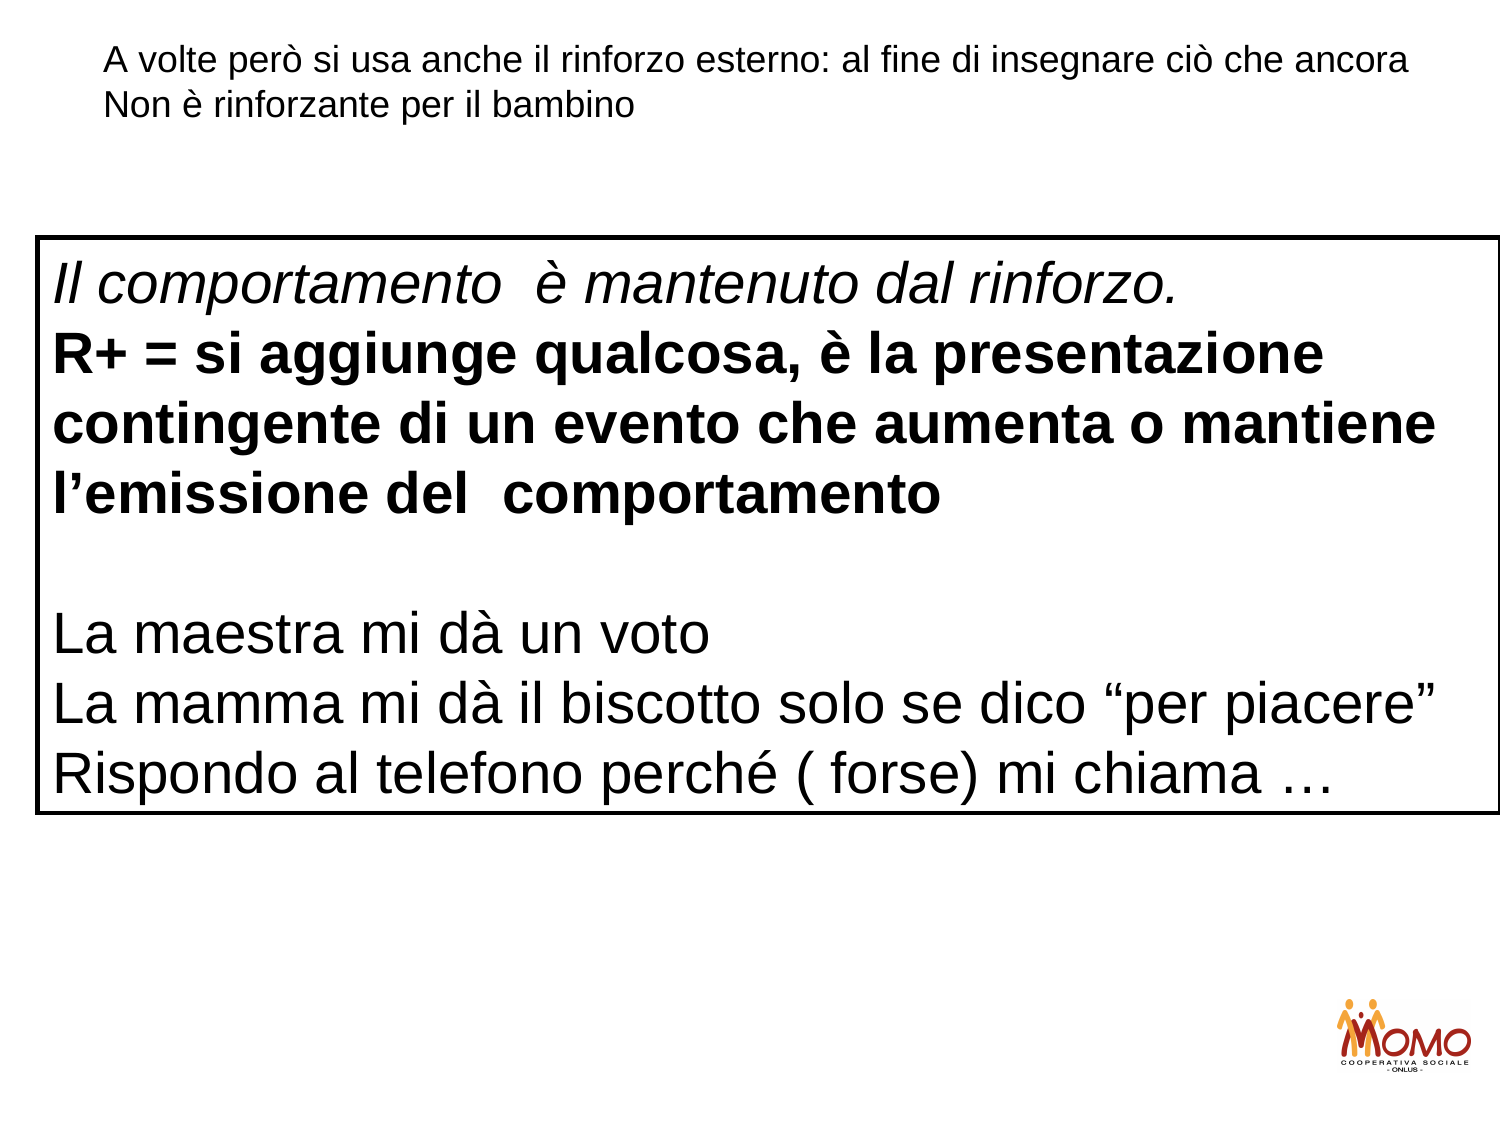

A volte però si usa anche il rinforzo esterno: al fine di insegnare ciò che ancora
Non è rinforzante per il bambino
Il comportamento è mantenuto dal rinforzo.
R+ = si aggiunge qualcosa, è la presentazione contingente di un evento che aumenta o mantiene l’emissione del comportamento
La maestra mi dà un voto
La mamma mi dà il biscotto solo se dico “per piacere”
Rispondo al telefono perché ( forse) mi chiama …